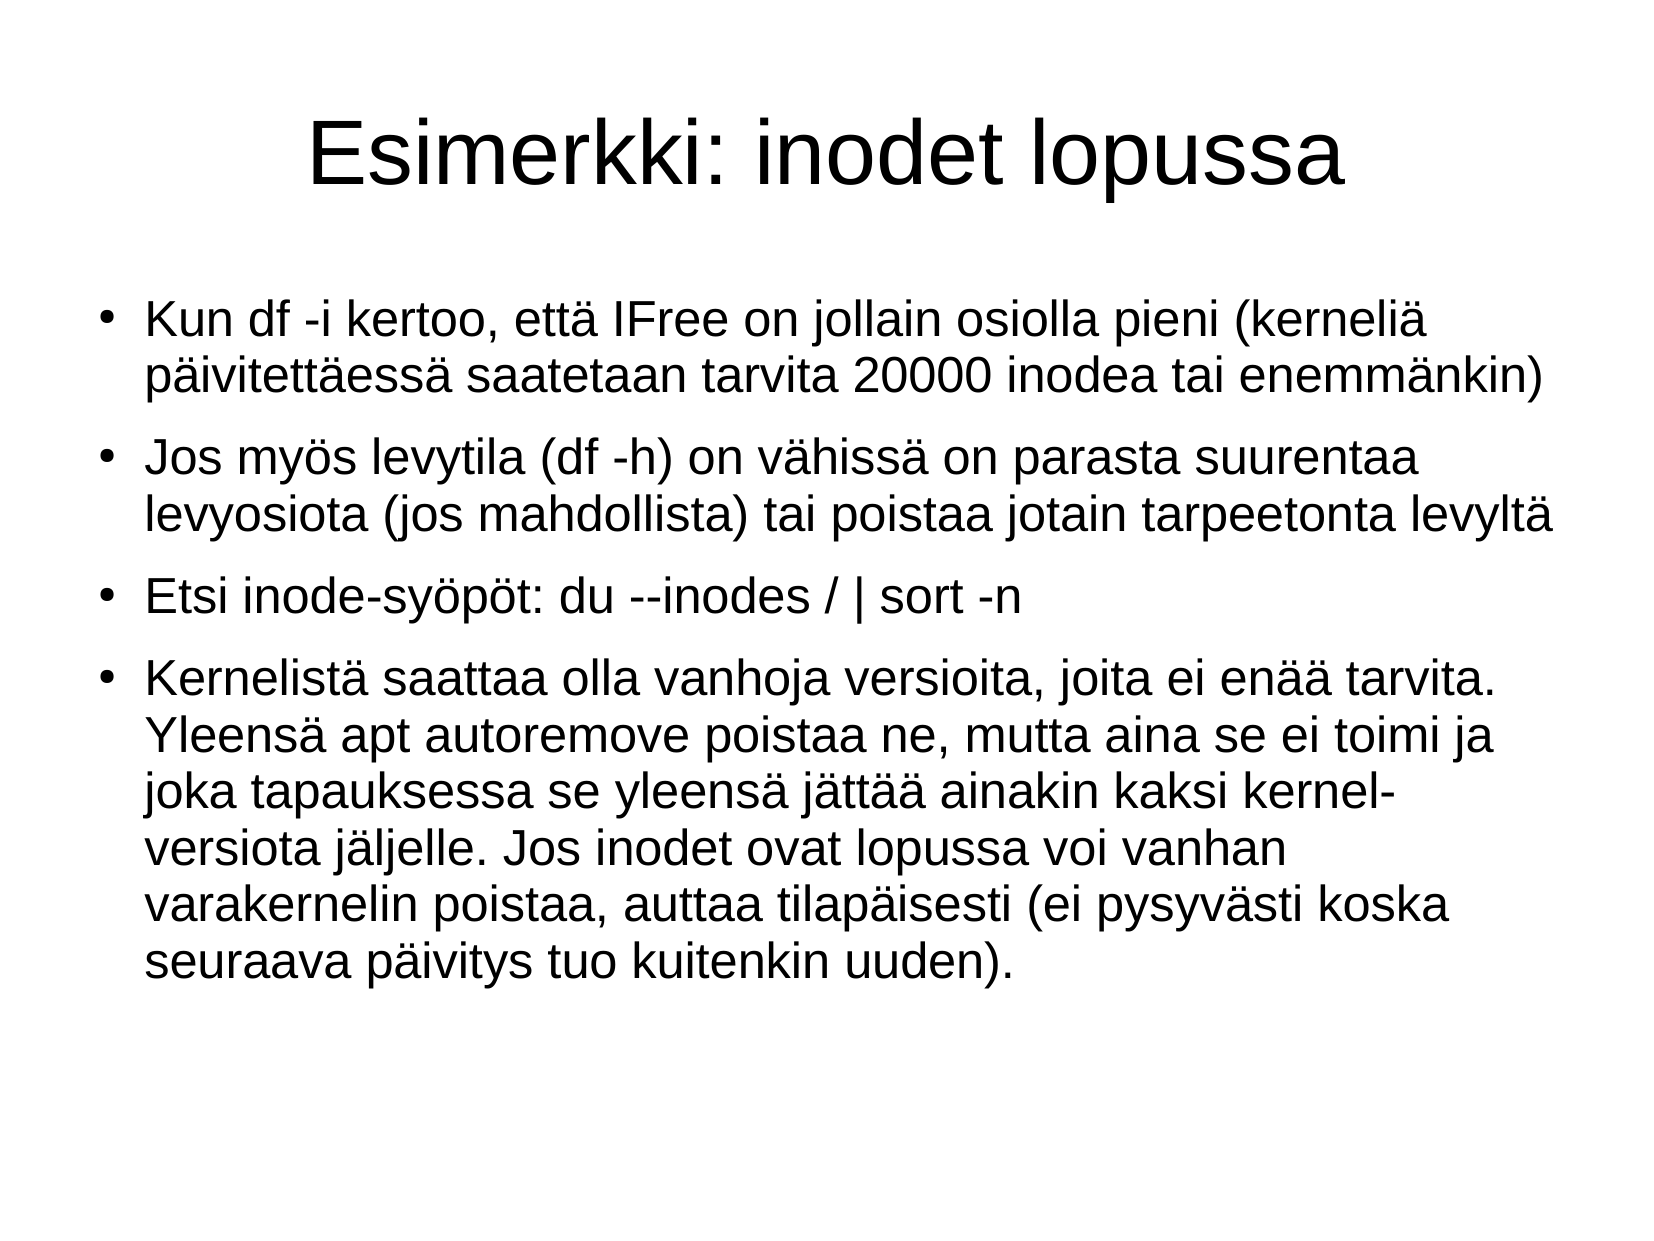

# Esimerkki: inodet lopussa
Kun df -i kertoo, että IFree on jollain osiolla pieni (kerneliä päivitettäessä saatetaan tarvita 20000 inodea tai enemmänkin)
Jos myös levytila (df -h) on vähissä on parasta suurentaa levyosiota (jos mahdollista) tai poistaa jotain tarpeetonta levyltä
Etsi inode-syöpöt: du --inodes / | sort -n
Kernelistä saattaa olla vanhoja versioita, joita ei enää tarvita. Yleensä apt autoremove poistaa ne, mutta aina se ei toimi ja joka tapauksessa se yleensä jättää ainakin kaksi kernel-versiota jäljelle. Jos inodet ovat lopussa voi vanhan varakernelin poistaa, auttaa tilapäisesti (ei pysyvästi koska seuraava päivitys tuo kuitenkin uuden).